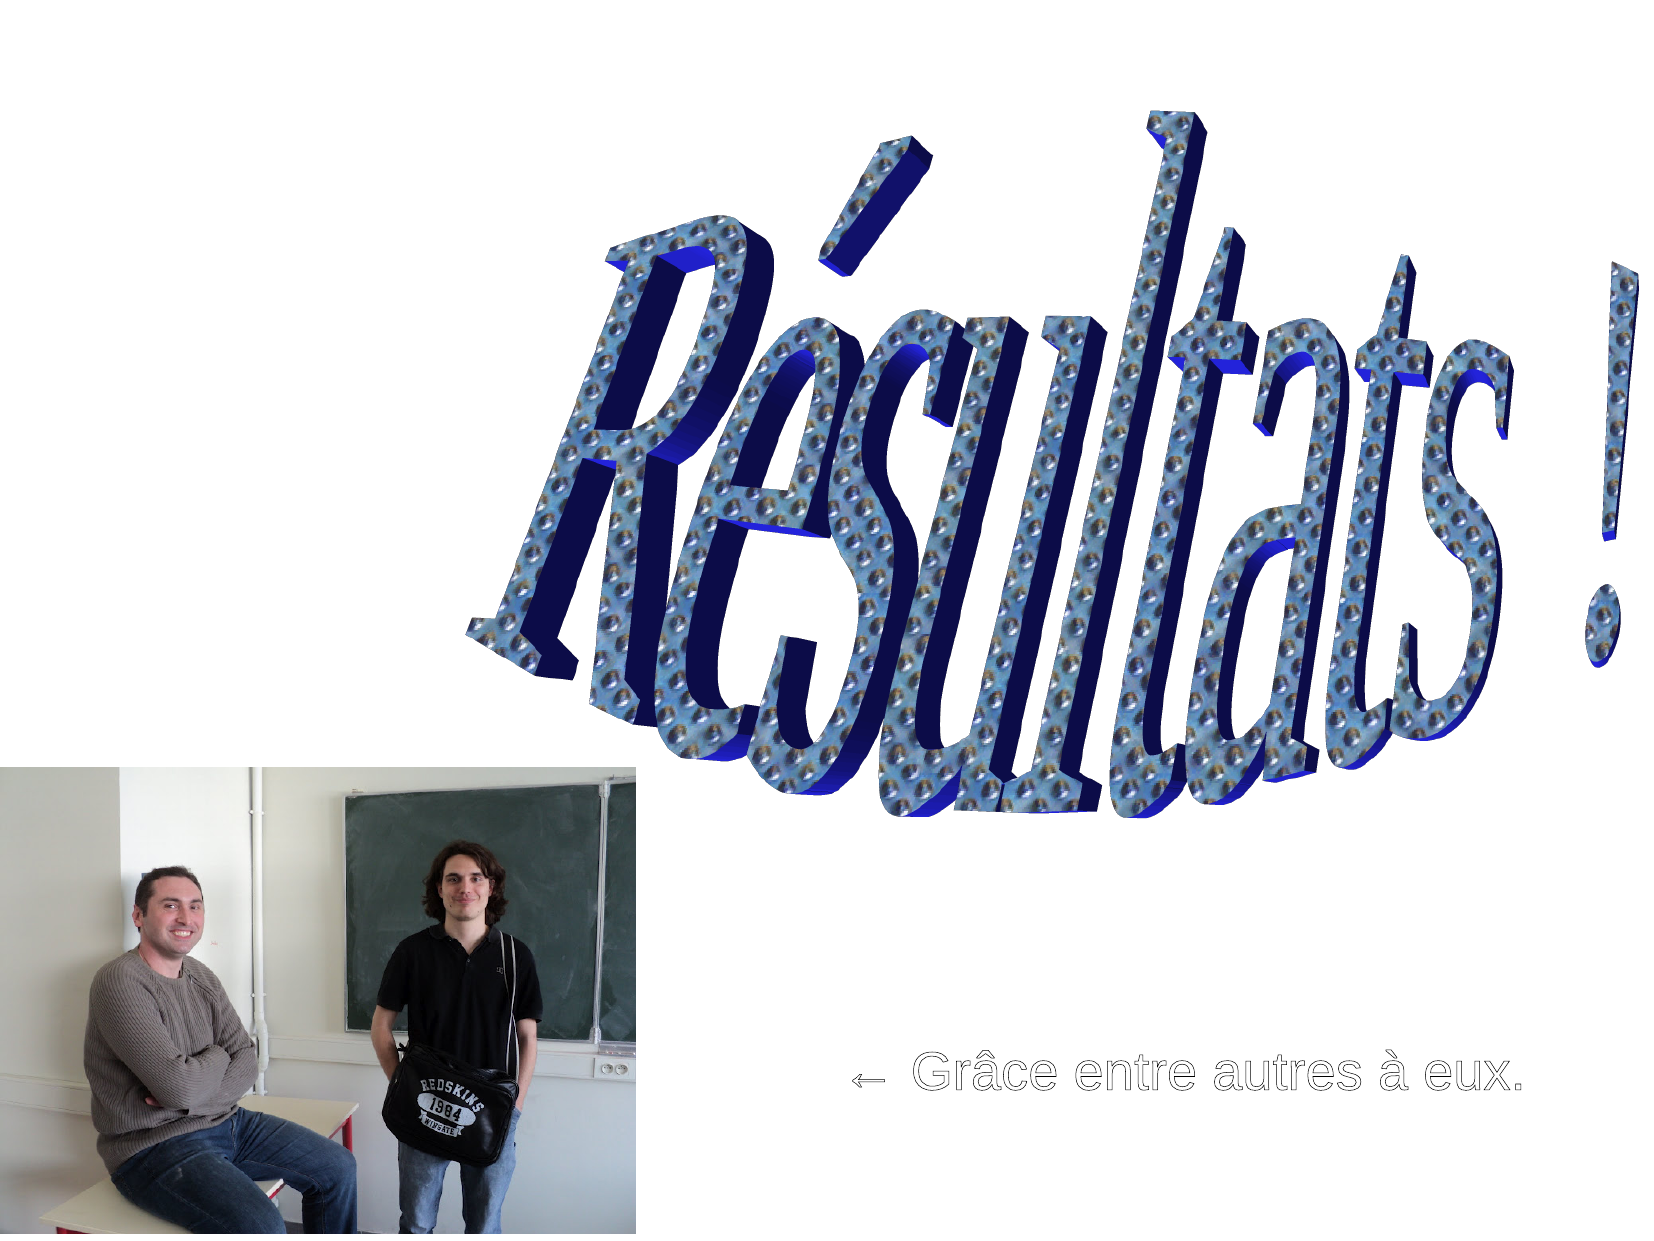

Résultats !
← Grâce entre autres à eux.